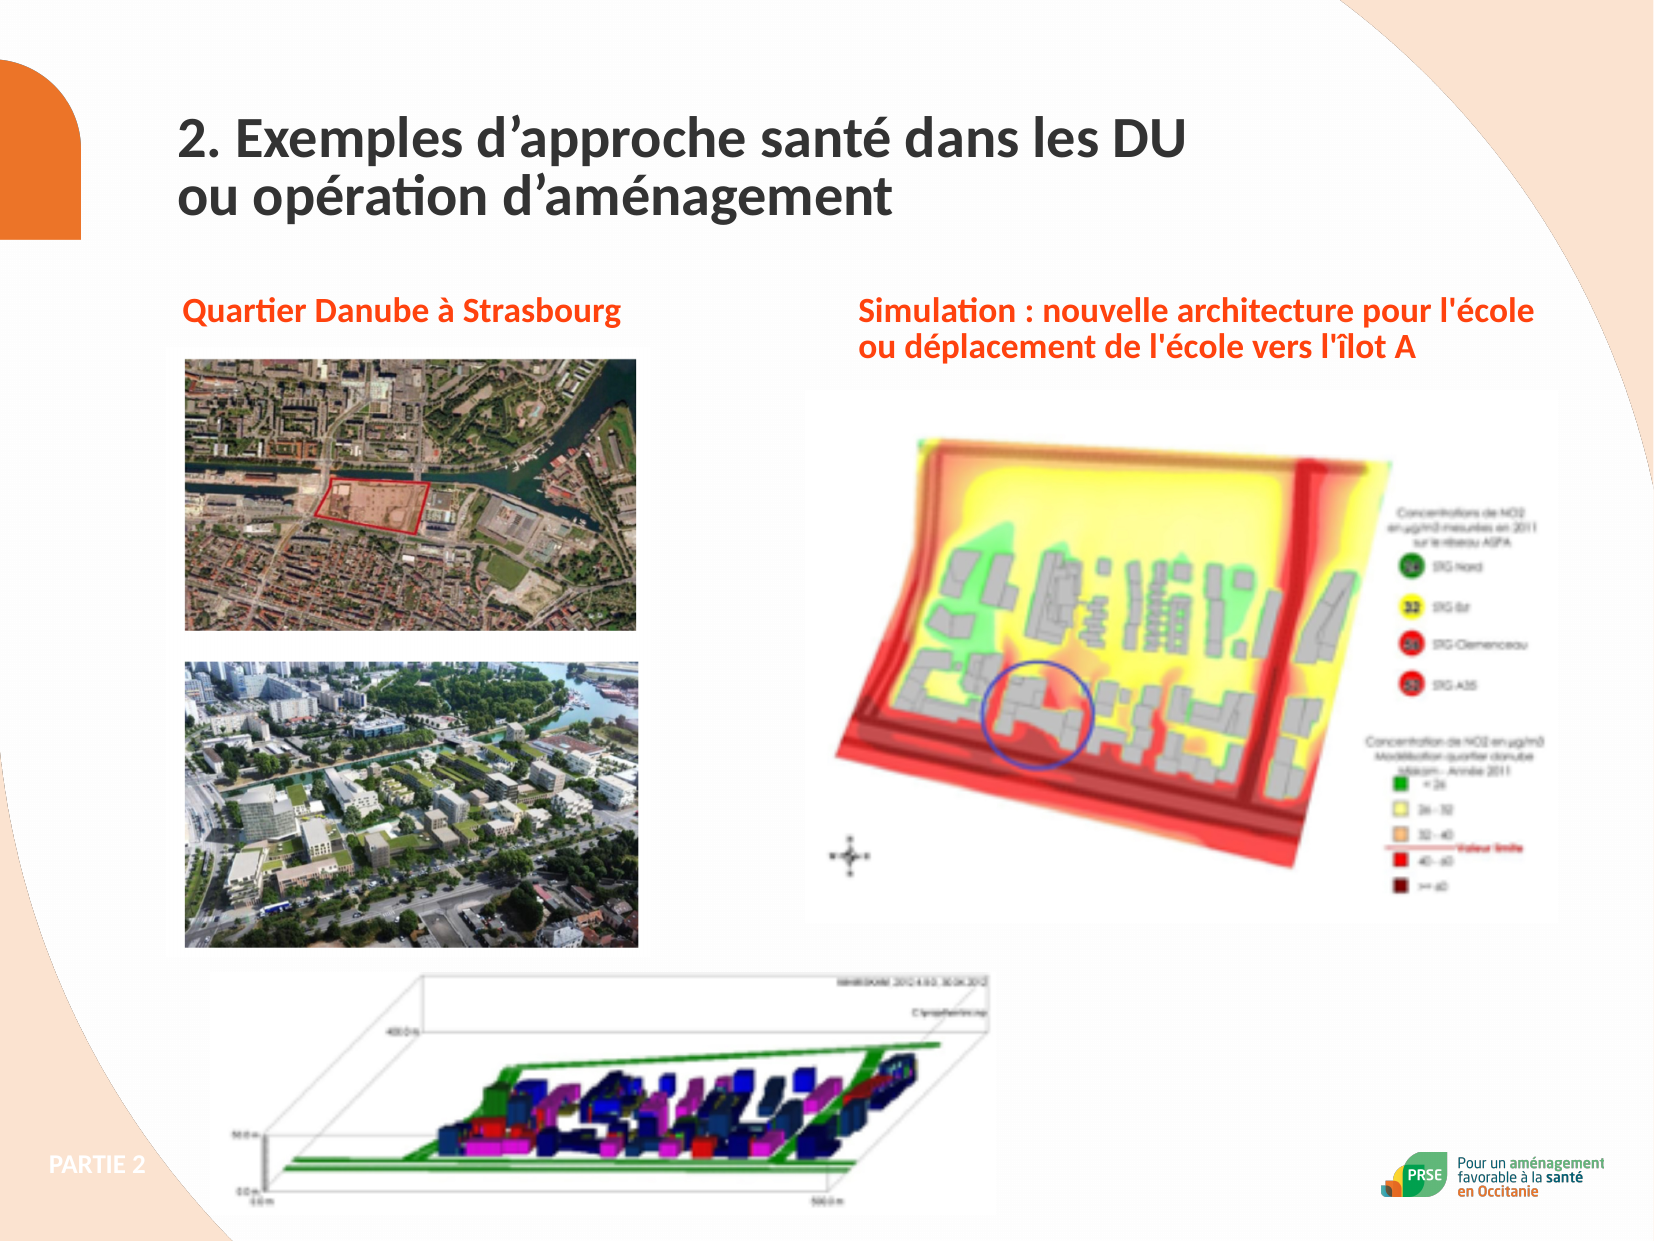

# 2. Exemples d’approche santé dans les DU ou opération d’aménagement
Quartier Danube à Strasbourg
Simulation : nouvelle architecture pour l'école ou déplacement de l'école vers l'îlot A
PARTIE 2